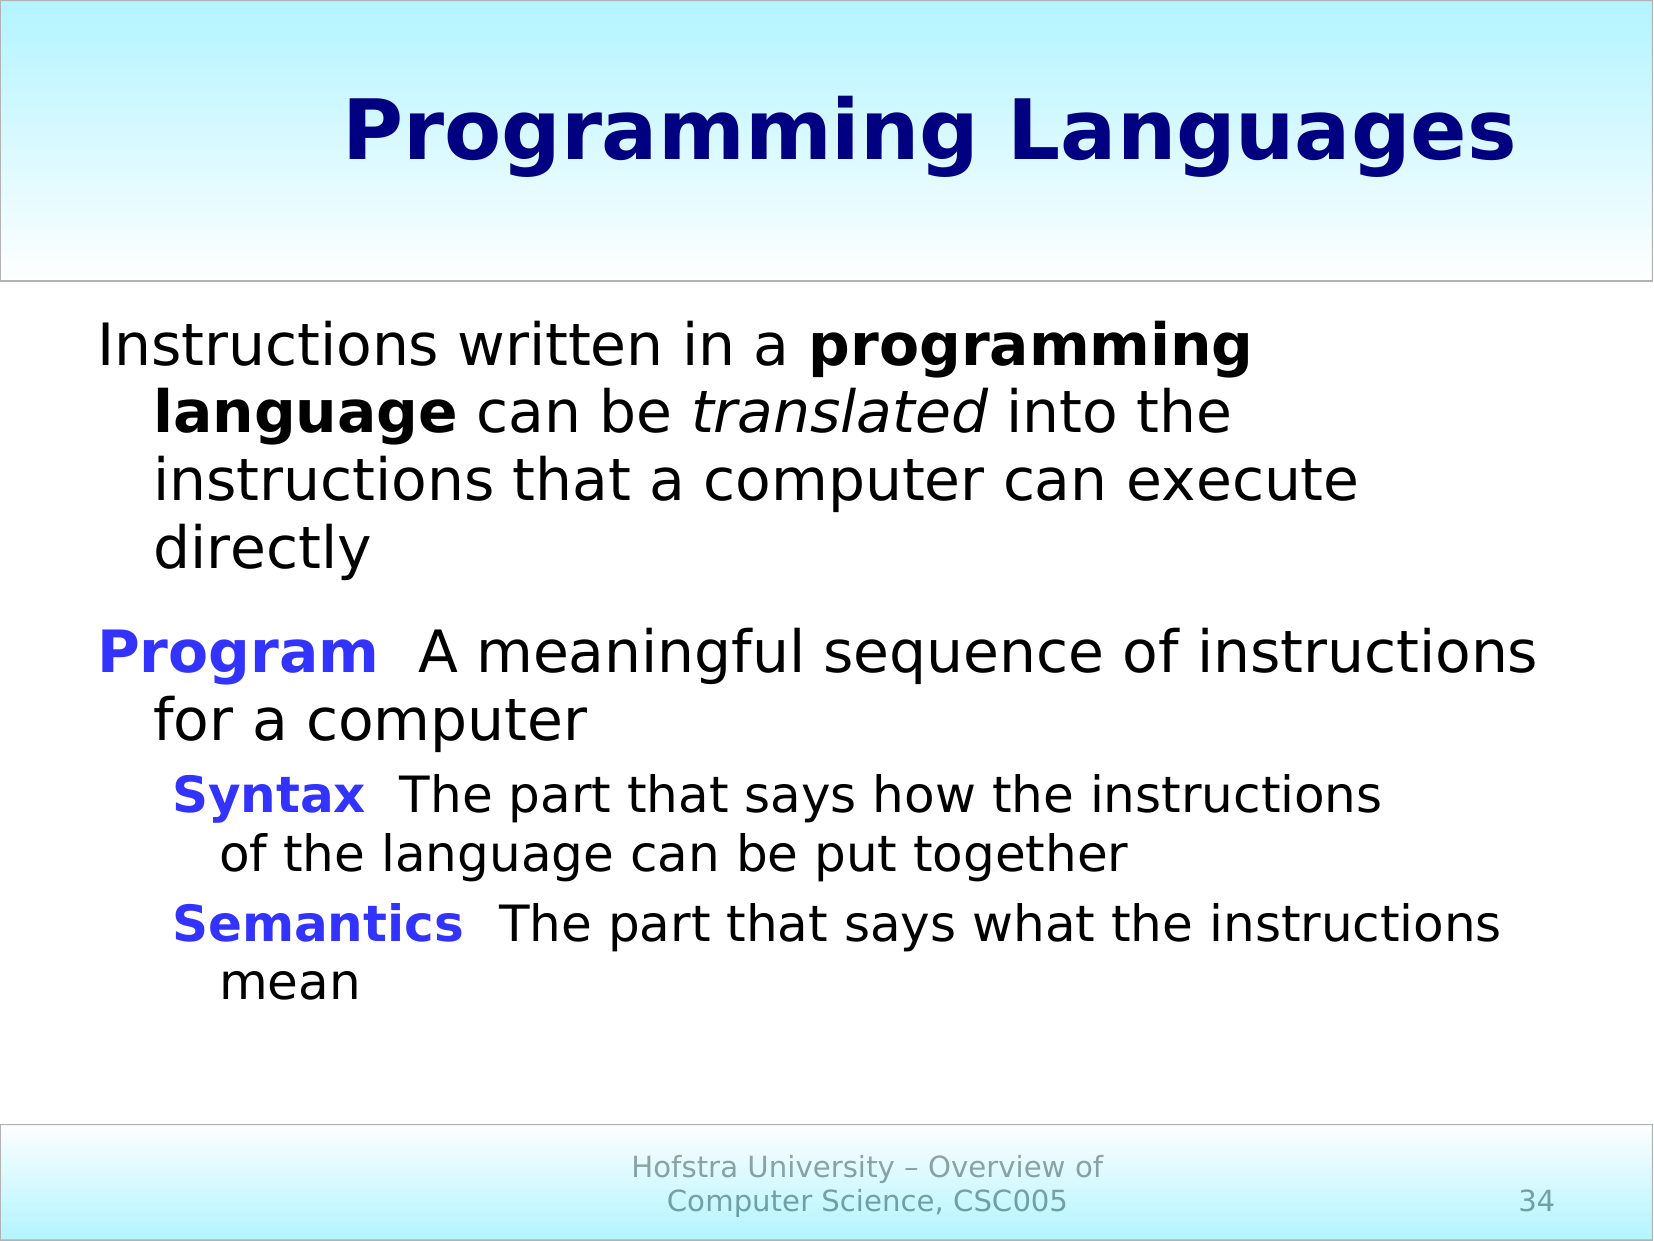

# Programming Languages
Instructions written in a programming language can be translated into the instructions that a computer can execute directly
Program A meaningful sequence of instructions for a computer
Syntax The part that says how the instructions
of the language can be put together
Semantics The part that says what the instructions mean
34